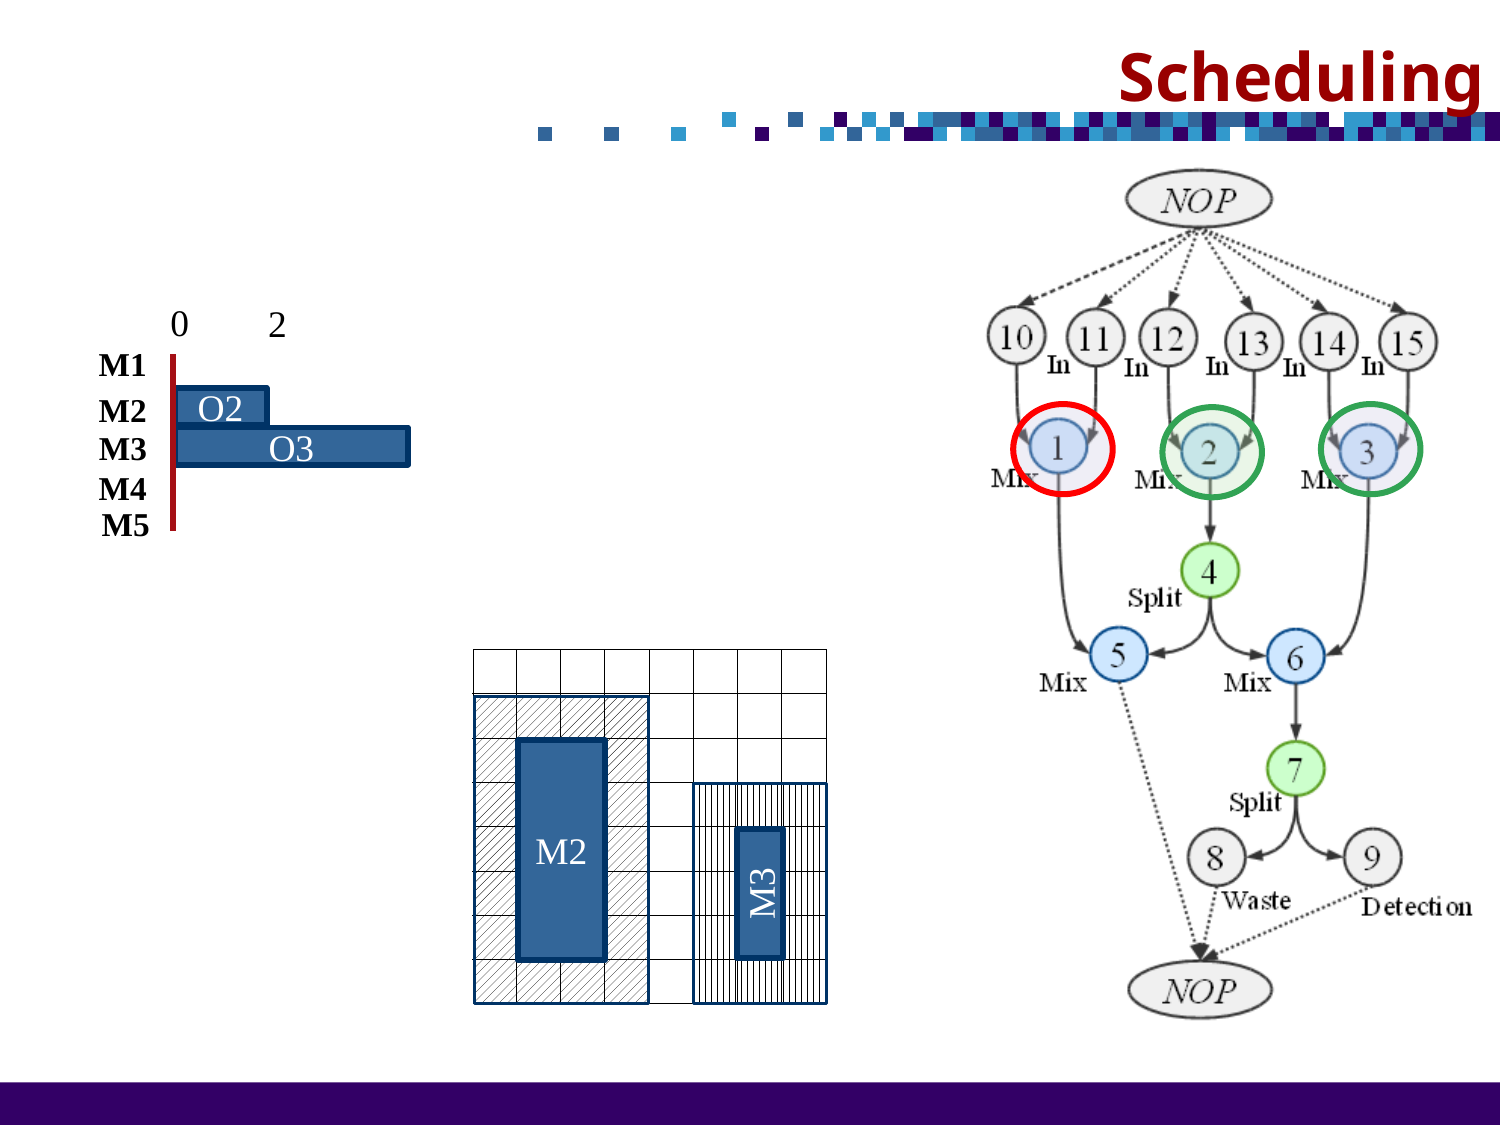

# Scheduling
0
2
M1
M2
O2
M3
O3
M4
M5
M2
M3